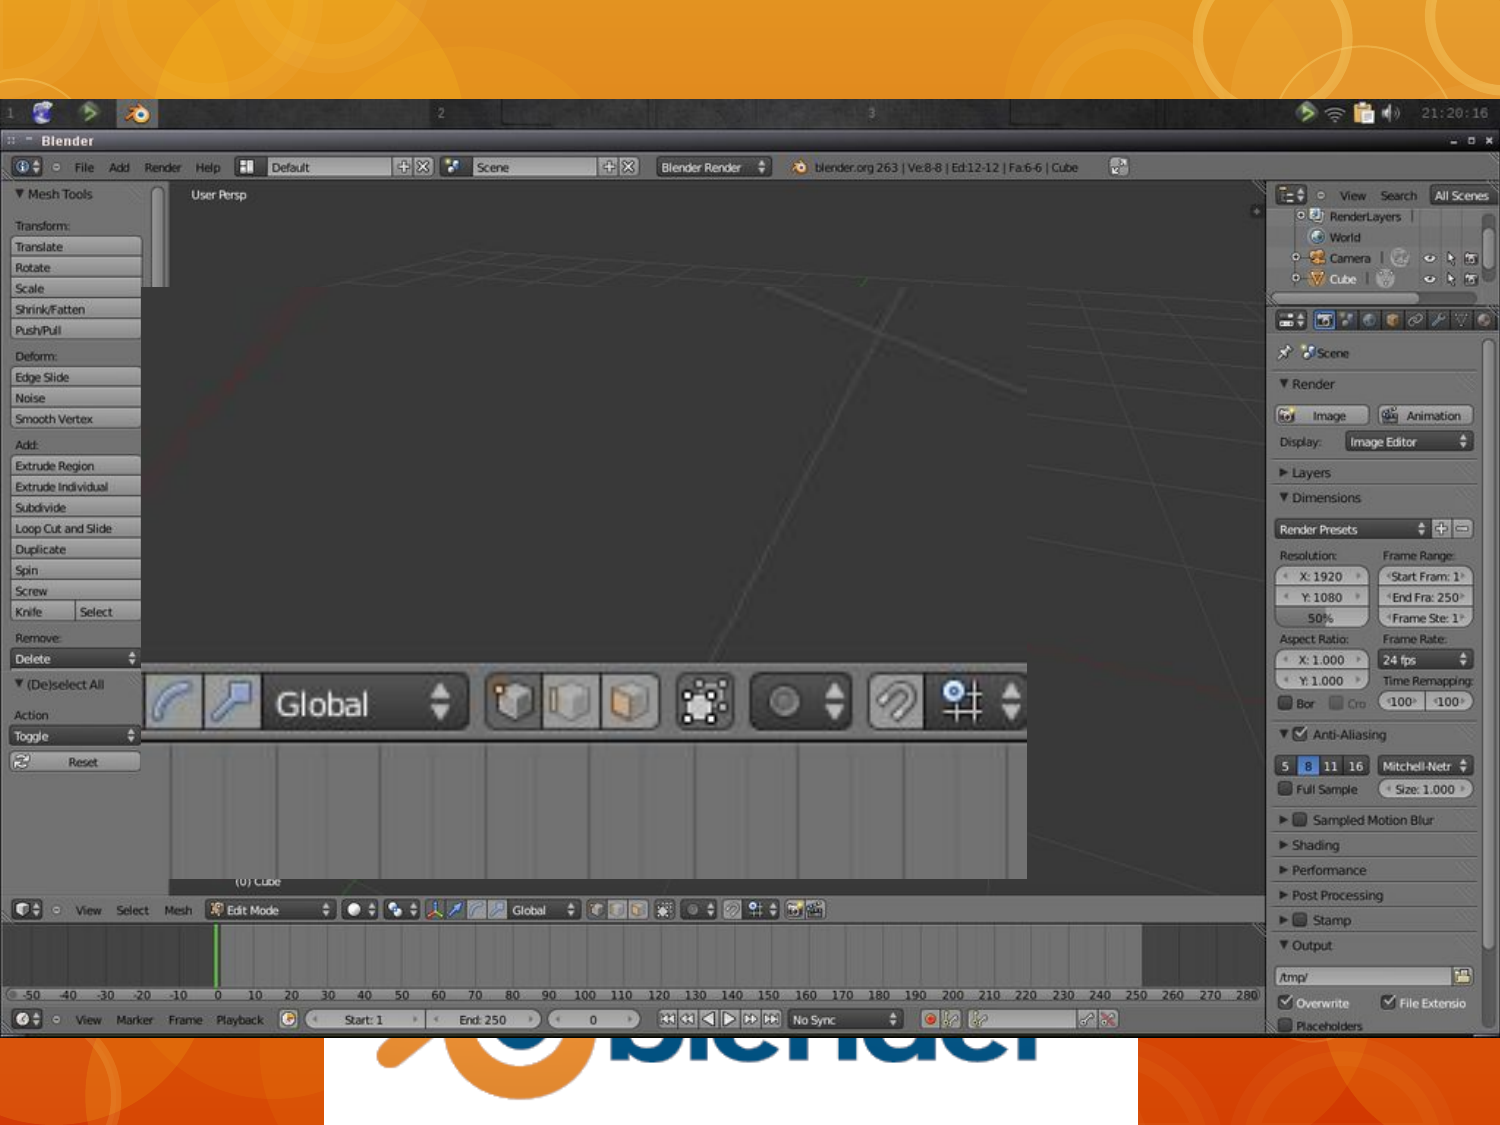

# Blender for Dummies
Selecting in Edit Mode
In edit mode there are three ways to select things, you can either select individual vertexes, lines or planes.
To switch, click the three buttons at the bottom.